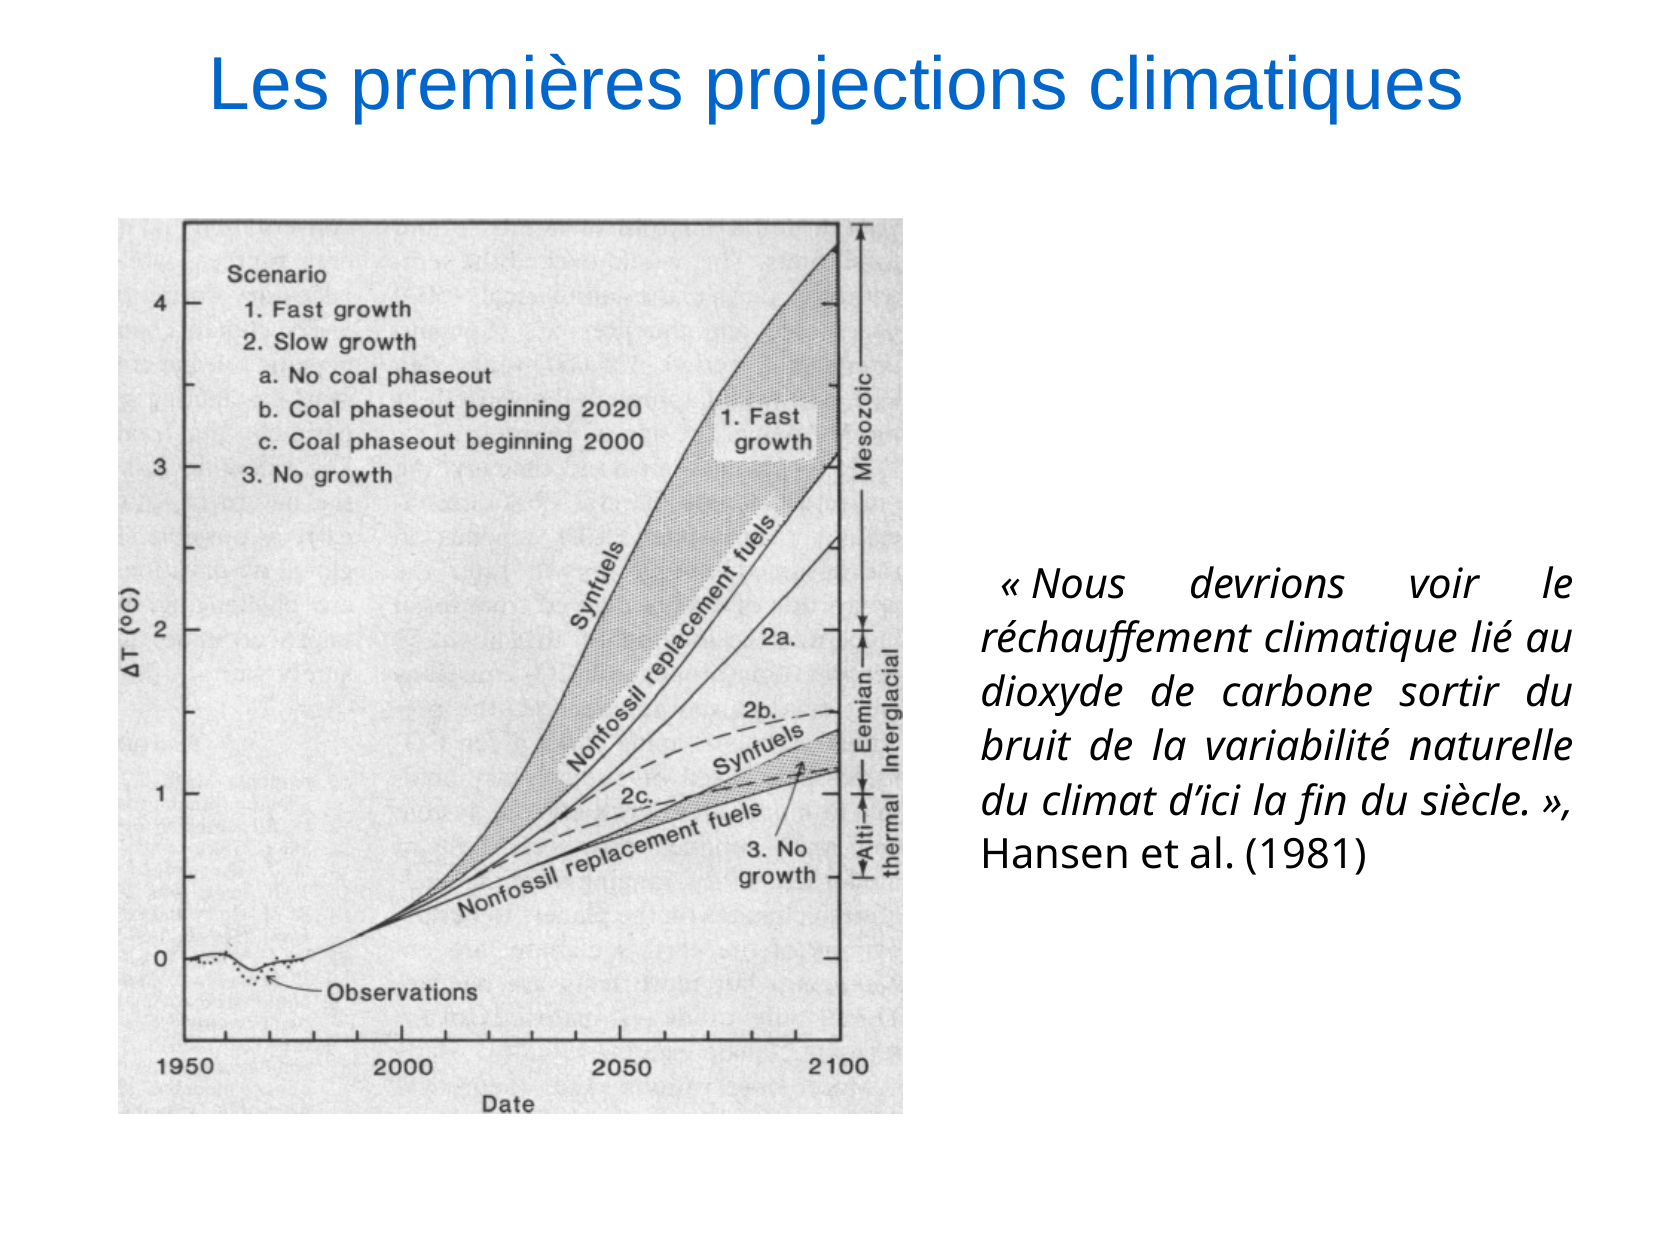

« Nous devrions voir le réchauffement climatique lié au dioxyde de carbone sortir du bruit de la variabilité naturelle du climat d’ici la fin du siècle. », Hansen et al. (1981)
Les premières projections climatiques